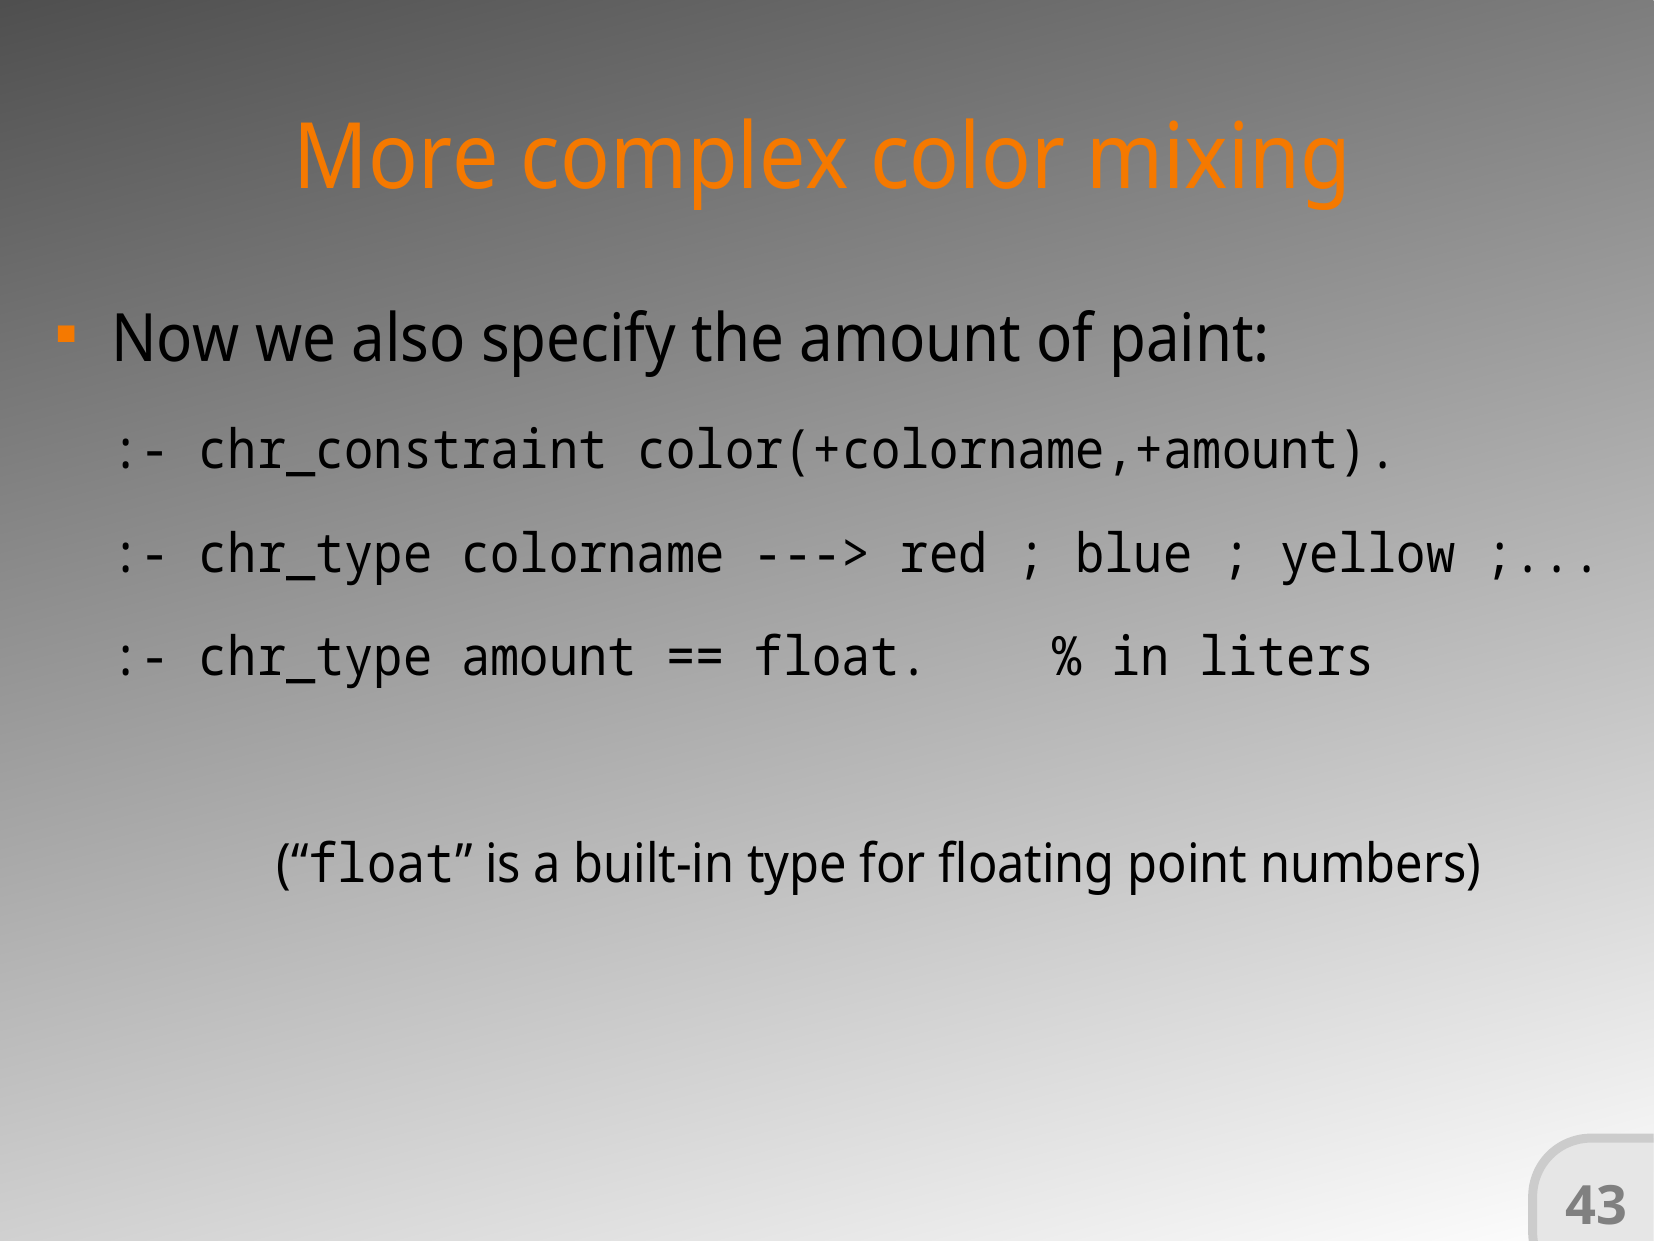

# More complex color mixing
Now we also specify the amount of paint:
:- chr_constraint color(+colorname,+amount).
:- chr_type colorname ---> red ; blue ; yellow ;...
:- chr_type amount == float.	 % in liters
(“float” is a built-in type for floating point numbers)
43